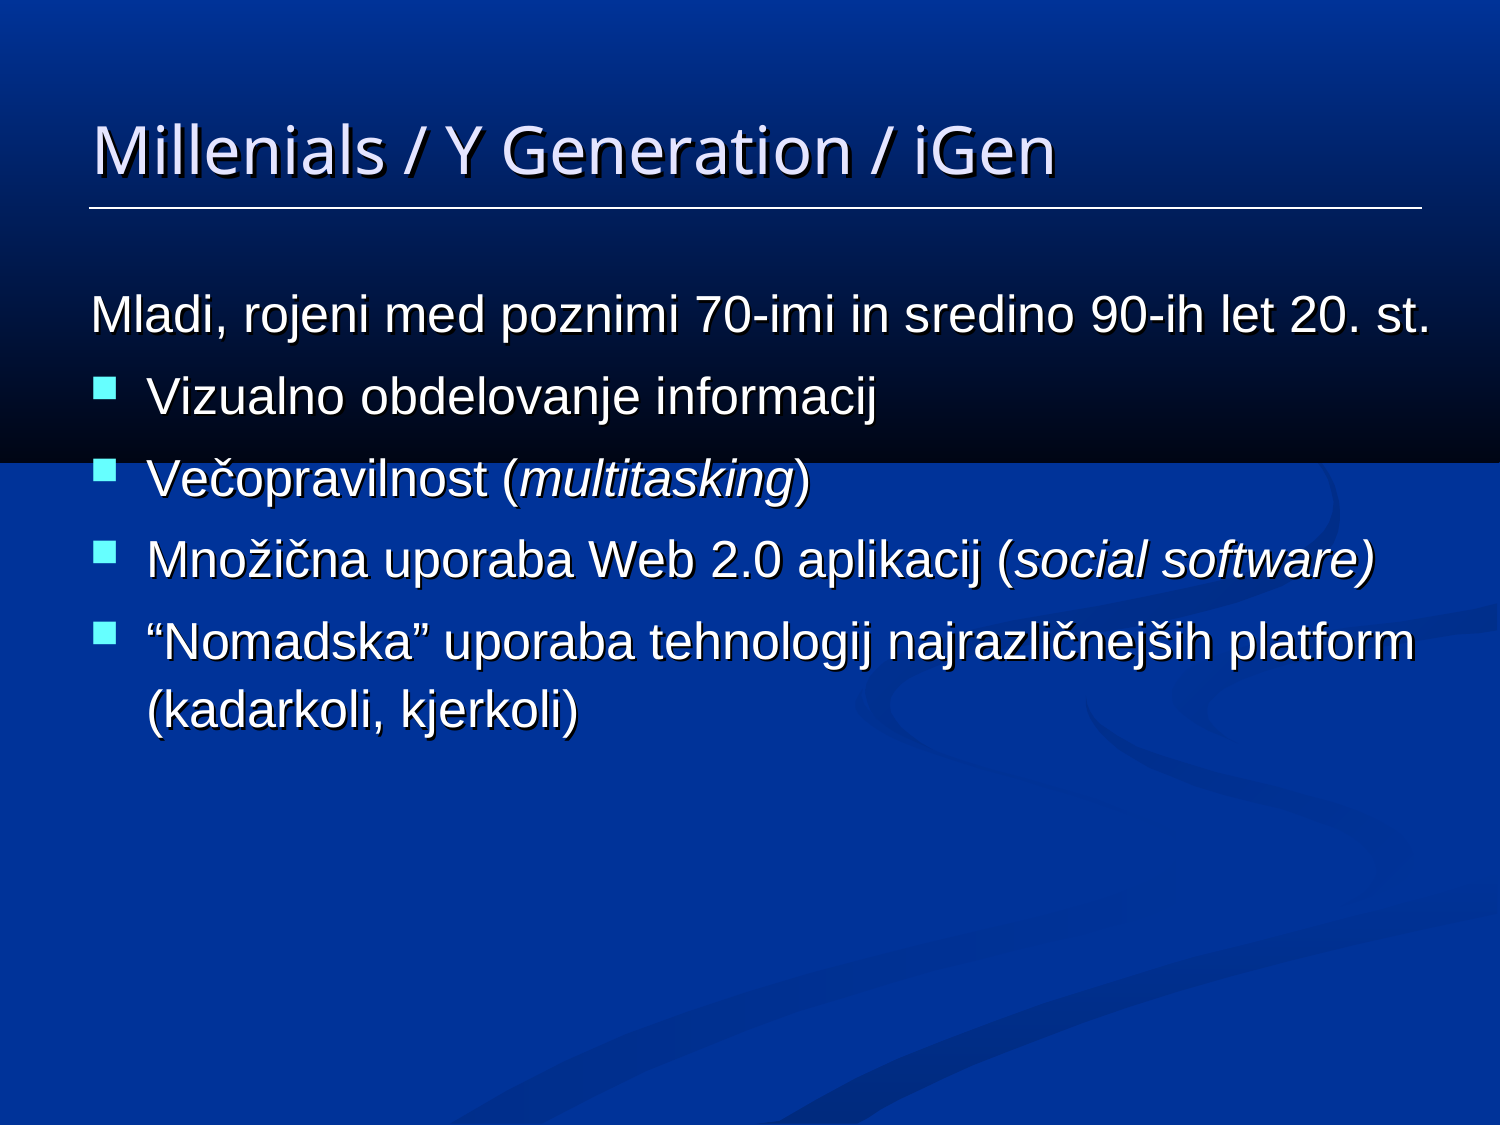

Millenials / Y Generation / iGen
# Mladi, rojeni med poznimi 70-imi in sredino 90-ih let 20. st.
Vizualno obdelovanje informacij
Večopravilnost (multitasking)
Množična uporaba Web 2.0 aplikacij (social software)
“Nomadska” uporaba tehnologij najrazličnejših platform (kadarkoli, kjerkoli)